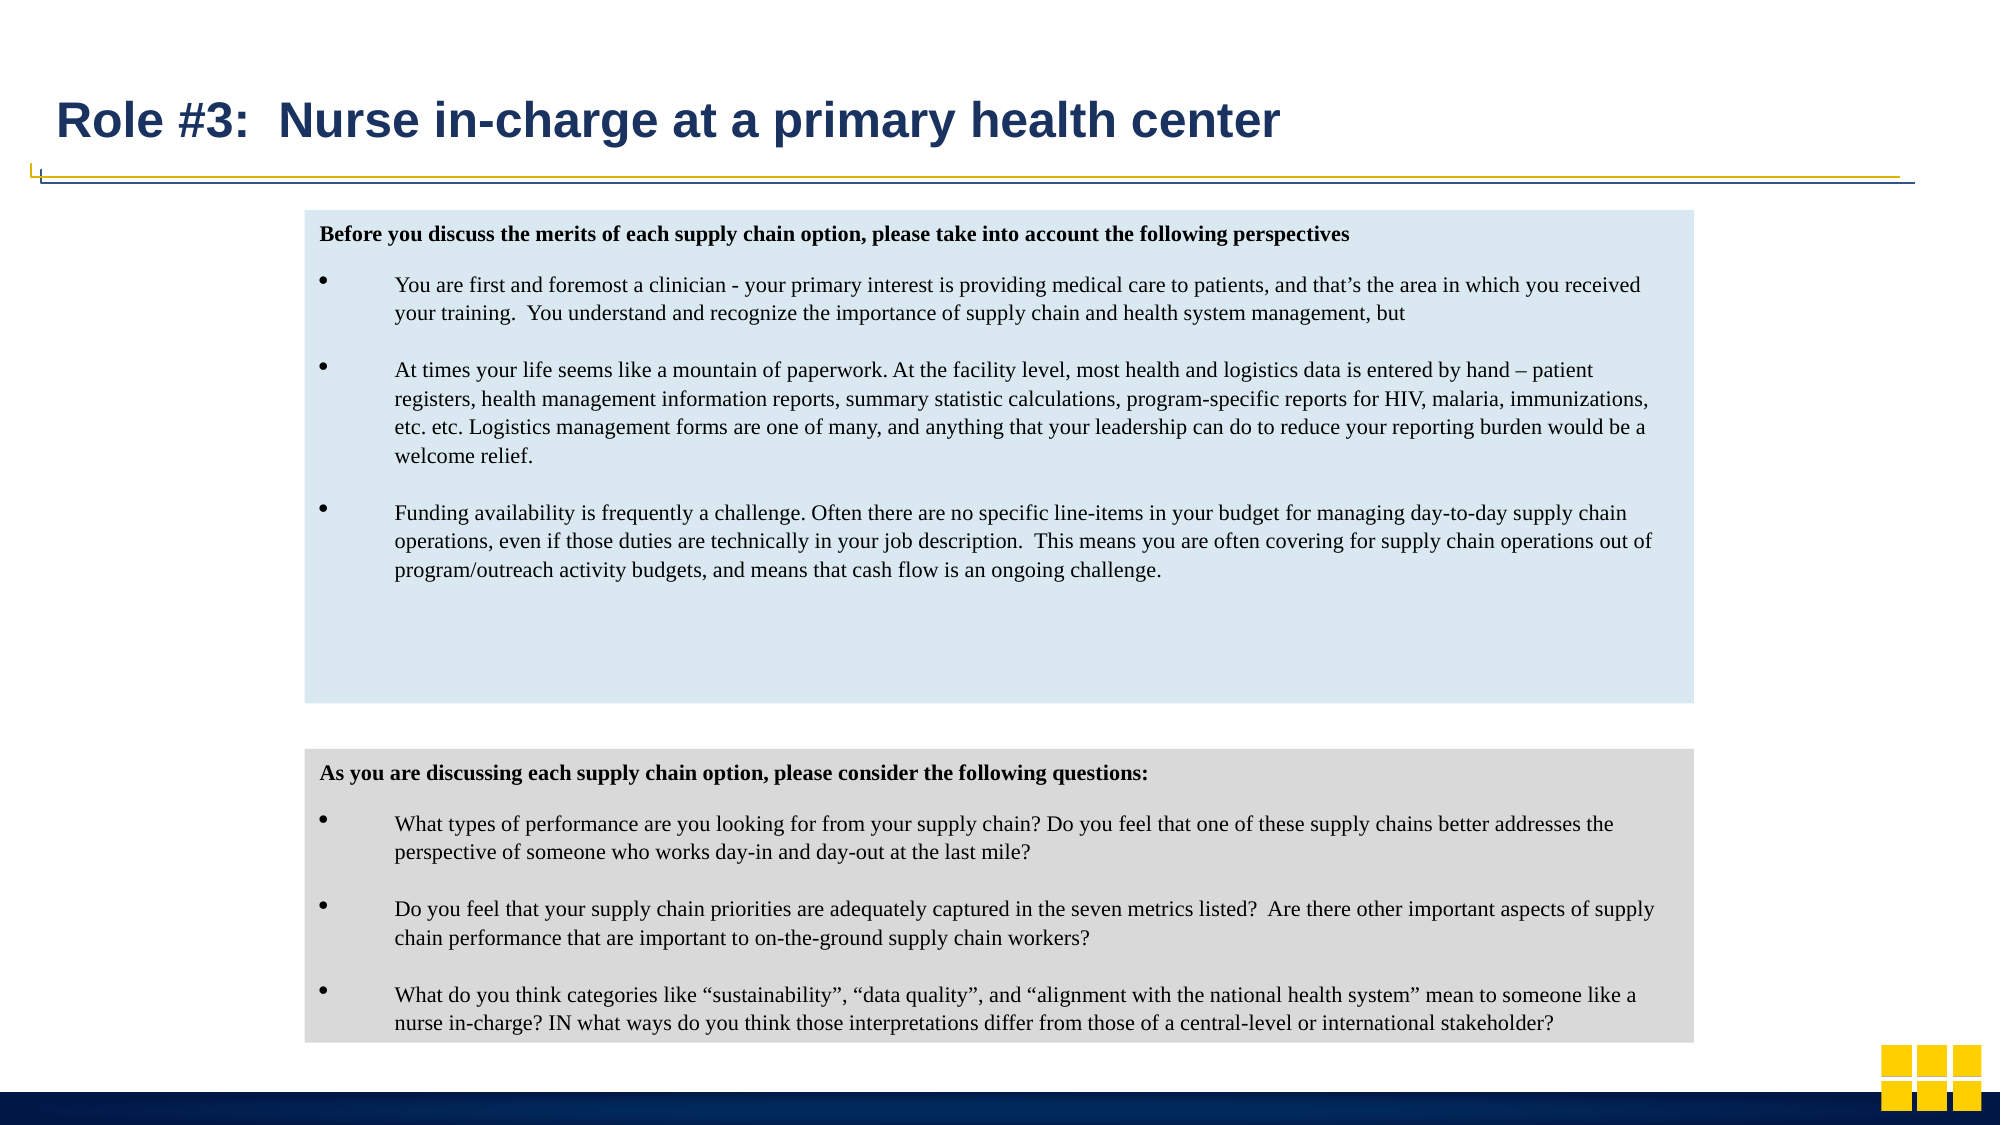

# Role #3: Nurse in-charge at a primary health center
Before you discuss the merits of each supply chain option, please take into account the following perspectives
You are first and foremost a clinician - your primary interest is providing medical care to patients, and that’s the area in which you received your training. You understand and recognize the importance of supply chain and health system management, but
At times your life seems like a mountain of paperwork. At the facility level, most health and logistics data is entered by hand – patient registers, health management information reports, summary statistic calculations, program-specific reports for HIV, malaria, immunizations, etc. etc. Logistics management forms are one of many, and anything that your leadership can do to reduce your reporting burden would be a welcome relief.
Funding availability is frequently a challenge. Often there are no specific line-items in your budget for managing day-to-day supply chain operations, even if those duties are technically in your job description. This means you are often covering for supply chain operations out of program/outreach activity budgets, and means that cash flow is an ongoing challenge.
As you are discussing each supply chain option, please consider the following questions:
What types of performance are you looking for from your supply chain? Do you feel that one of these supply chains better addresses the perspective of someone who works day-in and day-out at the last mile?
Do you feel that your supply chain priorities are adequately captured in the seven metrics listed? Are there other important aspects of supply chain performance that are important to on-the-ground supply chain workers?
What do you think categories like “sustainability”, “data quality”, and “alignment with the national health system” mean to someone like a nurse in-charge? IN what ways do you think those interpretations differ from those of a central-level or international stakeholder?